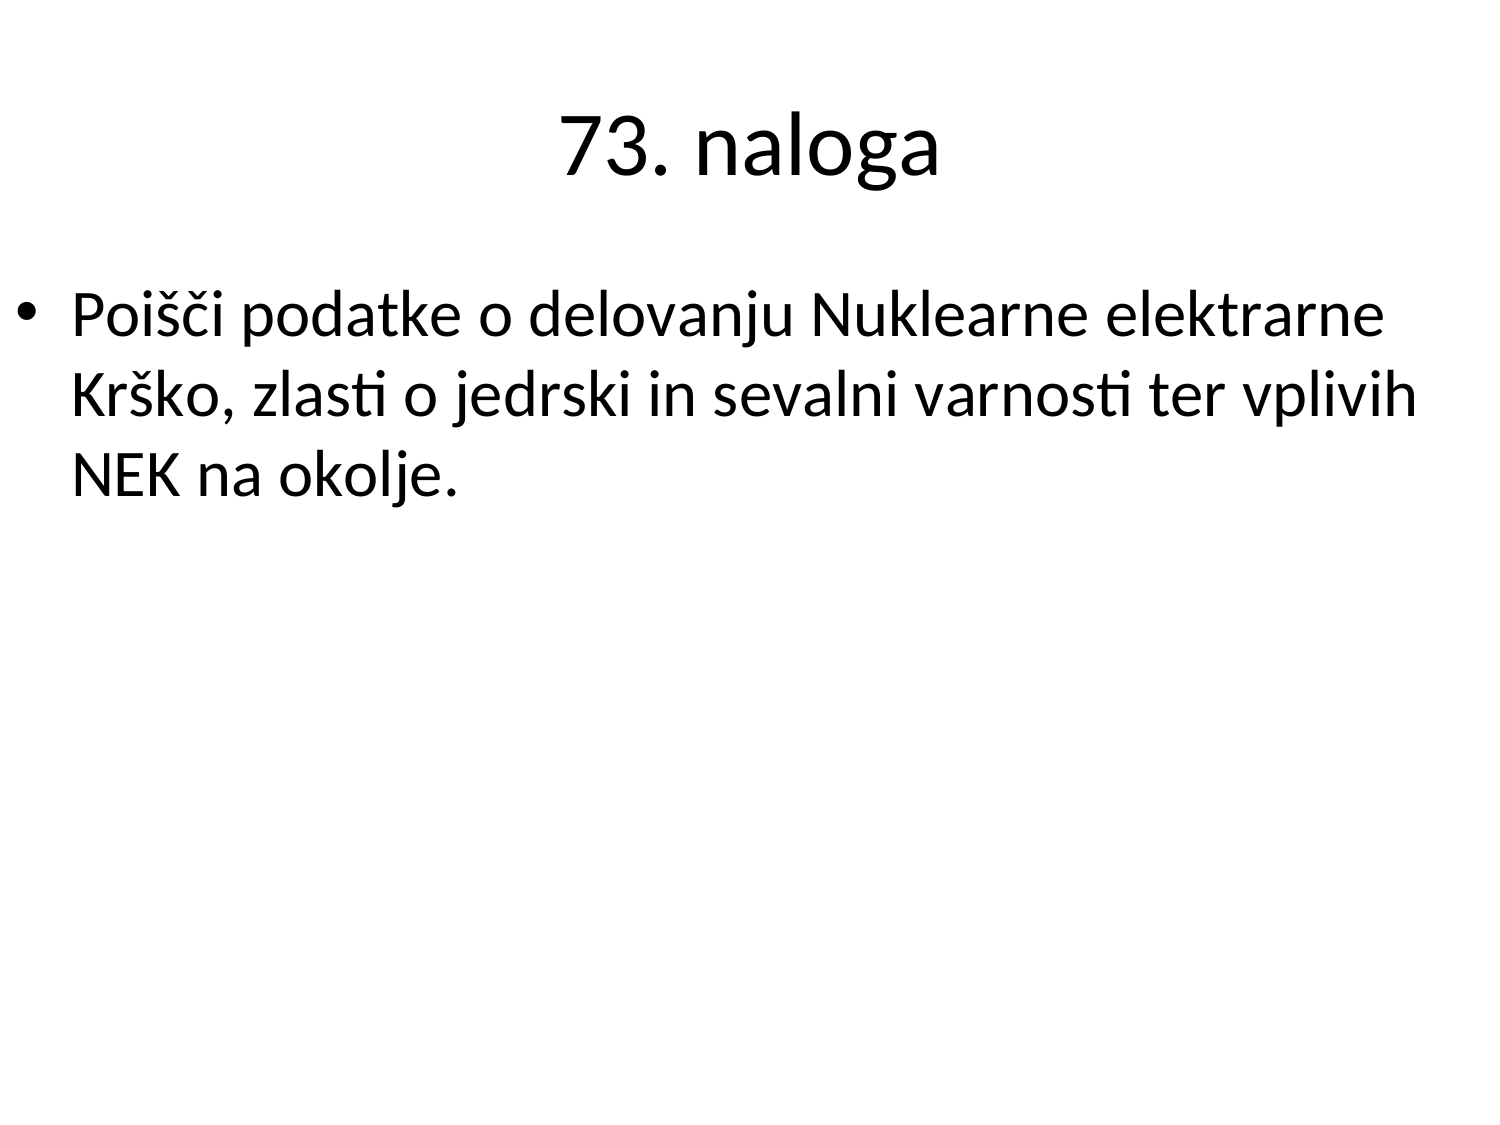

73. naloga
Poišči podatke o delovanju Nuklearne elektrarne Krško, zlasti o jedrski in sevalni varnosti ter vplivih NEK na okolje.